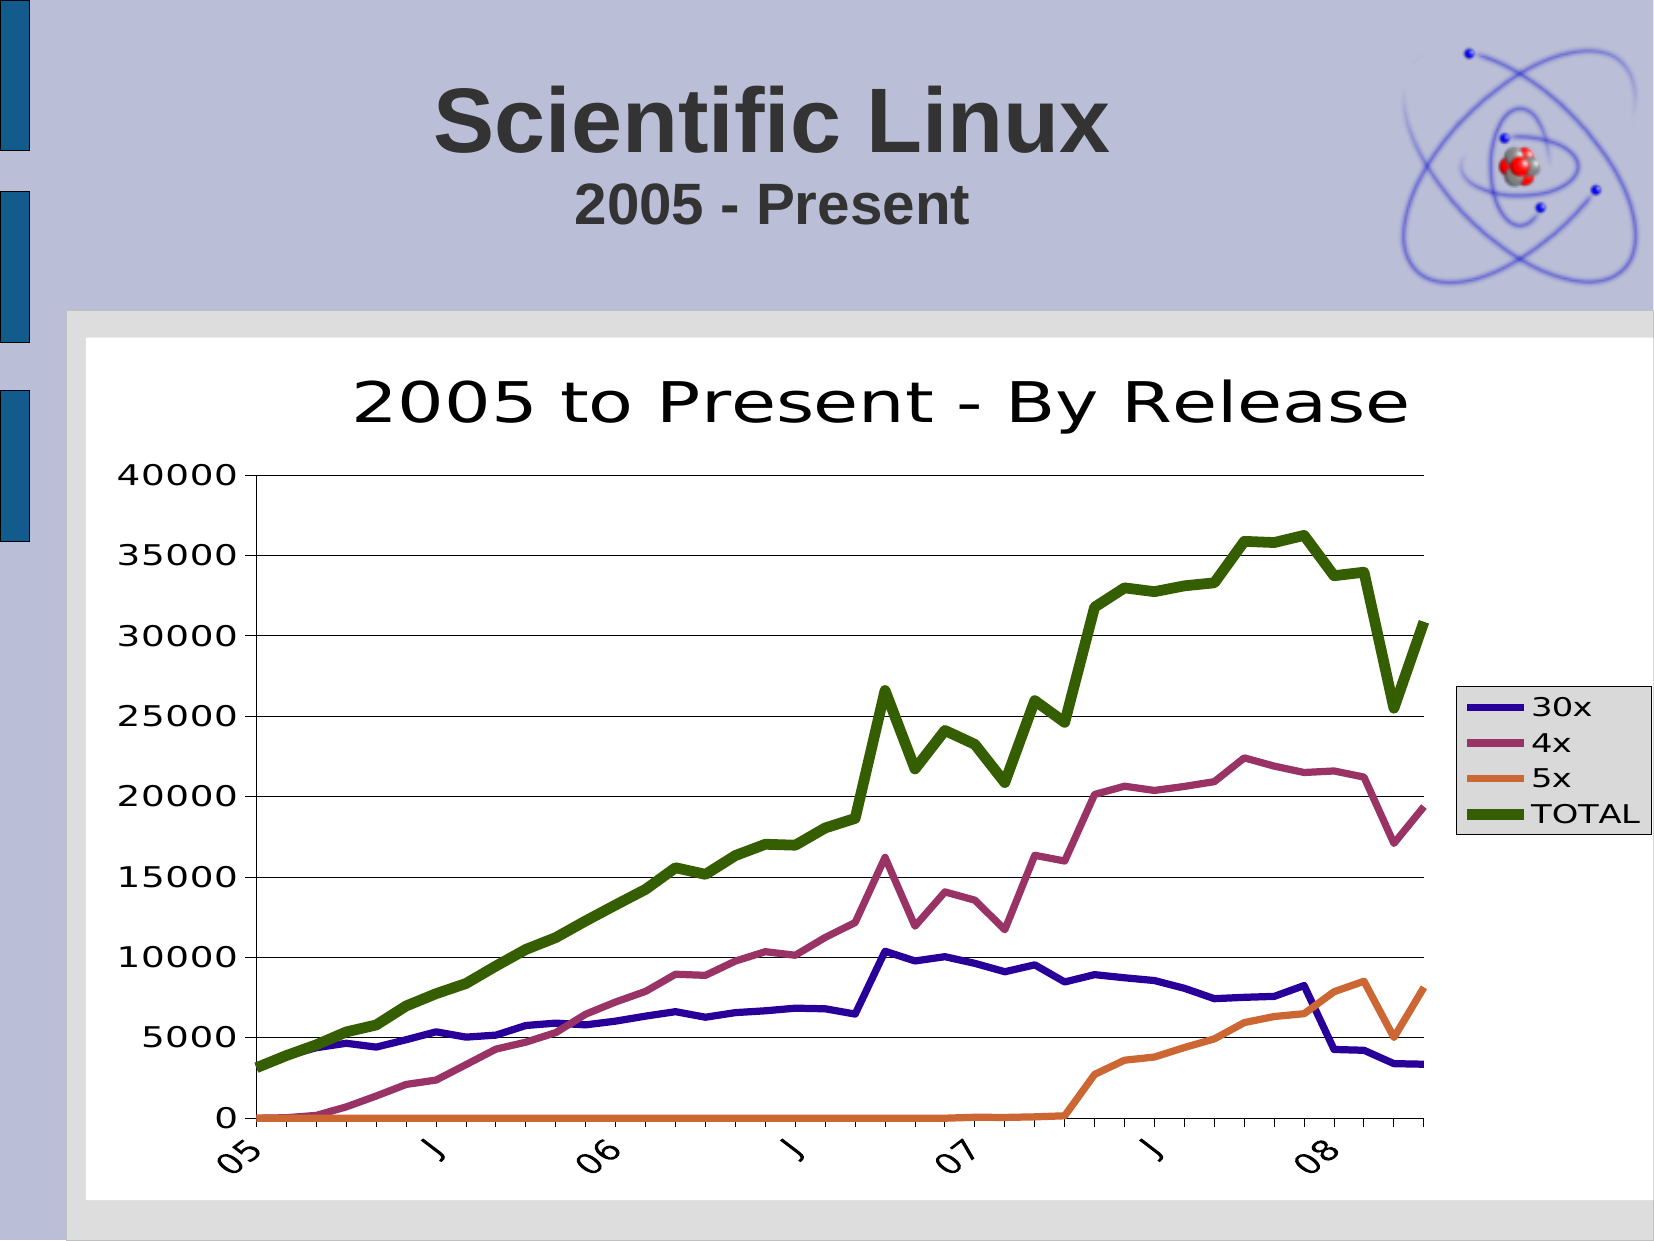

# Scientific Linux 2005 - Present
### Chart: 2005 to Present - By Release
| Category | 30x | 4x | 5x | TOTAL |
|---|---|---|---|---|
| 05 | 3140.0 | 0.0 | 0.0 | 3140.0 |
| | 3869.0 | 29.0 | 0.0 | 3898.0 |
| | 4386.0 | 178.0 | 0.0 | 4564.0 |
| | 4661.0 | 705.0 | 0.0 | 5366.0 |
| | 4419.0 | 1380.0 | 0.0 | 5799.0 |
| | 4881.0 | 2101.0 | 0.0 | 6982.0 |
| J | 5375.0 | 2372.0 | 0.0 | 7747.0 |
| | 5044.0 | 3333.0 | 0.0 | 8377.0 |
| | 5168.0 | 4297.0 | 0.0 | 9465.0 |
| | 5765.0 | 4732.0 | 0.0 | 10497.0 |
| | 5913.0 | 5322.0 | 0.0 | 11235.0 |
| | 5806.0 | 6468.0 | 0.0 | 12274.0 |
| 06 | 6038.0 | 7231.0 | 0.0 | 13269.0 |
| | 6349.0 | 7887.0 | 0.0 | 14236.0 |
| | 6626.0 | 8953.0 | 0.0 | 15579.0 |
| | 6280.0 | 8886.0 | 0.0 | 15166.0 |
| | 6566.0 | 9771.0 | 0.0 | 16337.0 |
| | 6681.0 | 10359.0 | 0.0 | 17040.0 |
| J | 6845.0 | 10133.0 | 0.0 | 16978.0 |
| | 6808.0 | 11242.0 | 0.0 | 18050.0 |
| | 6475.0 | 12173.0 | 0.0 | 18648.0 |
| | 10381.0 | 16222.0 | 0.0 | 26603.0 |
| | 9778.0 | 11944.0 | 0.0 | 21722.0 |
| | 10045.0 | 14073.0 | 0.0 | 24118.0 |
| 07 | 9630.0 | 13560.0 | 60.0 | 23250.0 |
| | 9109.0 | 11722.0 | 45.0 | 20876.0 |
| | 9537.0 | 16353.0 | 82.0 | 25972.0 |
| | 8473.0 | 15995.0 | 150.0 | 24618.0 |
| | 8925.0 | 20134.0 | 2722.0 | 31781.0 |
| | 8735.0 | 20649.0 | 3605.0 | 32989.0 |
| J | 8563.0 | 20383.0 | 3804.0 | 32750.0 |
| | 8082.0 | 20636.0 | 4396.0 | 33114.0 |
| | 7435.0 | 20932.0 | 4932.0 | 33299.0 |
| | 7517.0 | 22413.0 | 5947.0 | 35877.0 |
| | 7580.0 | 21897.0 | 6326.0 | 35803.0 |
| | 8248.0 | 21500.0 | 6499.0 | 36247.0 |
| 08 | 4276.0 | 21595.0 | 7869.0 | 33740.0 |
| | 4225.0 | 21214.0 | 8520.0 | 33959.0 |
| | 3392.0 | 17089.0 | 5021.0 | 25502.0 |
| | 3356.0 | 19382.0 | 8137.0 | 30875.0 |